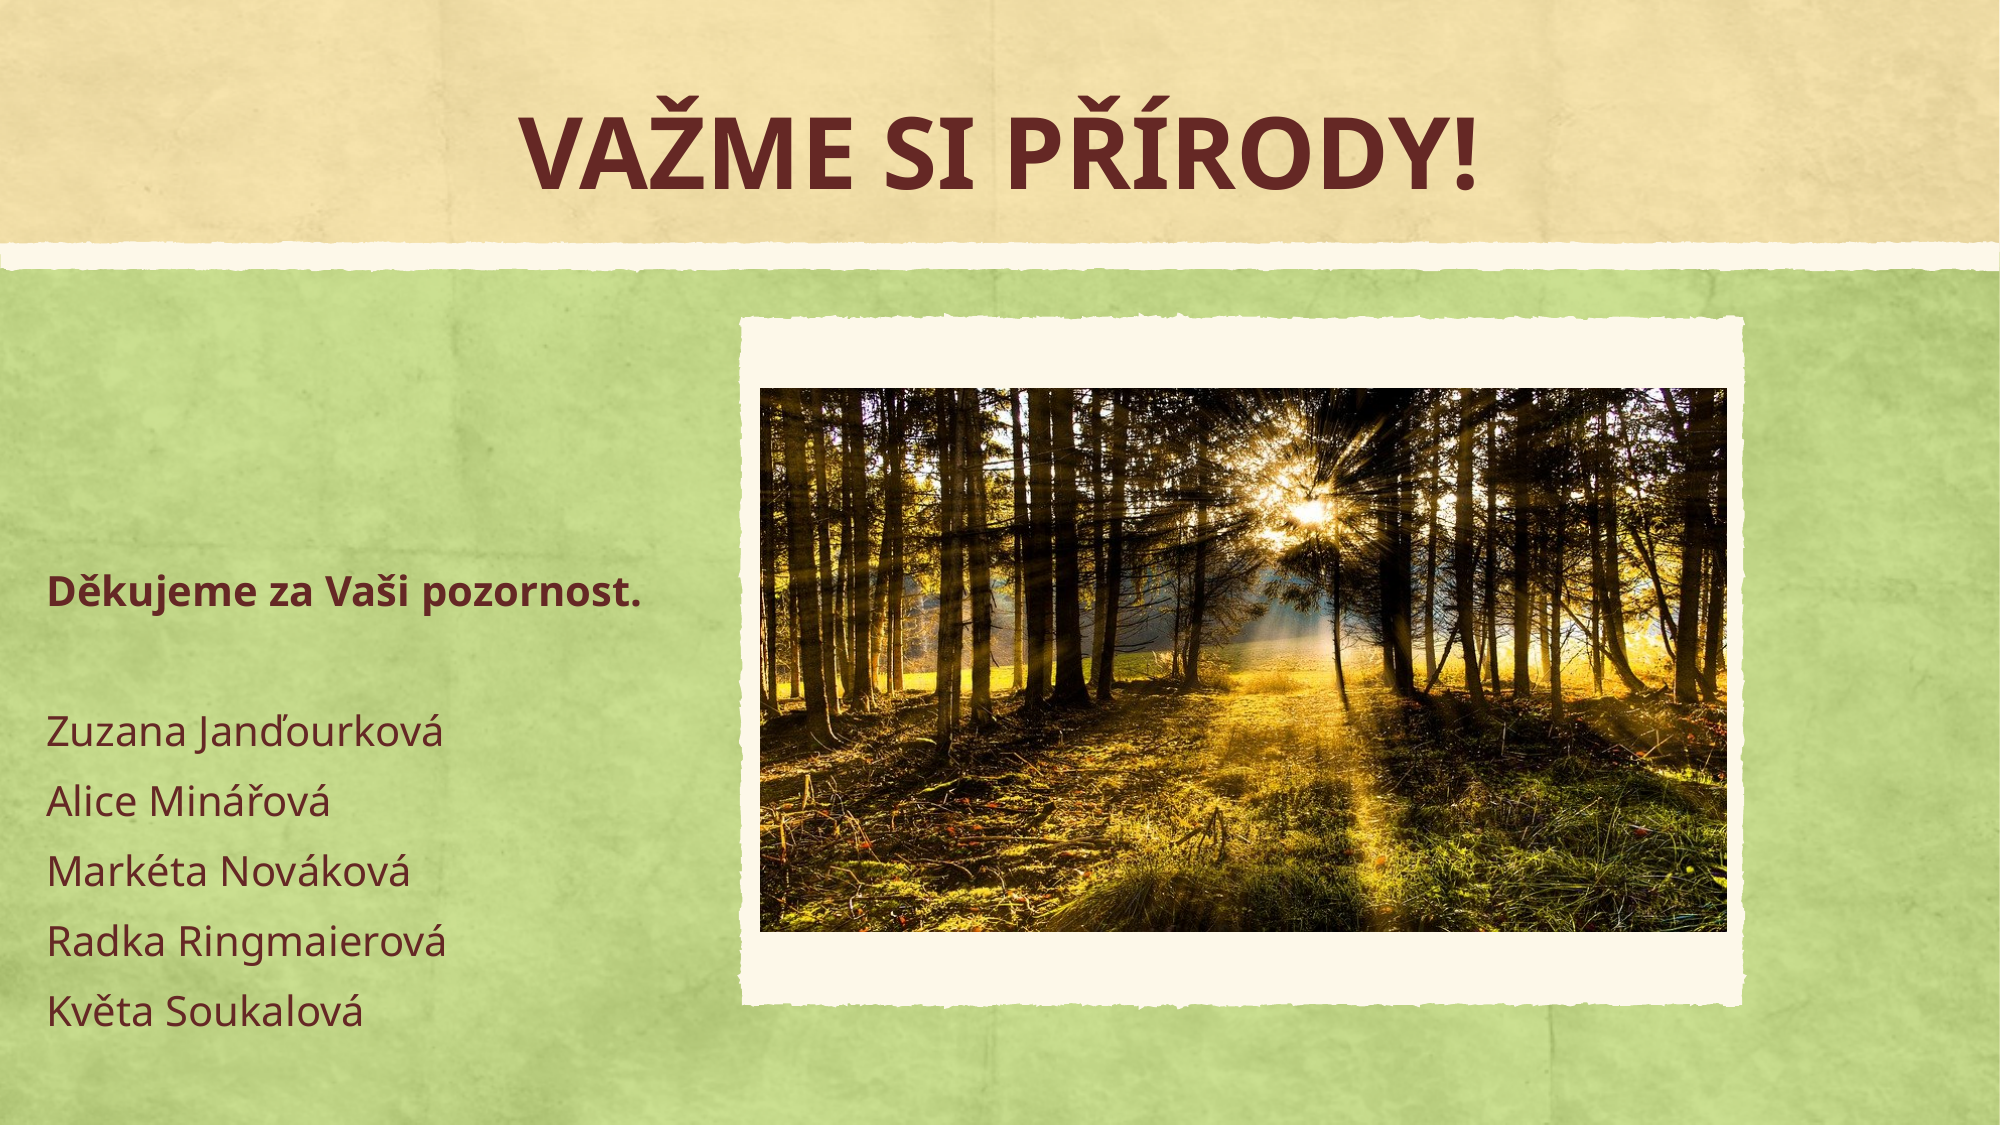

# VAŽME SI PŘÍRODY!
Děkujeme za Vaši pozornost.
Zuzana Janďourková
Alice Minářová
Markéta Nováková
Radka Ringmaierová
Květa Soukalová